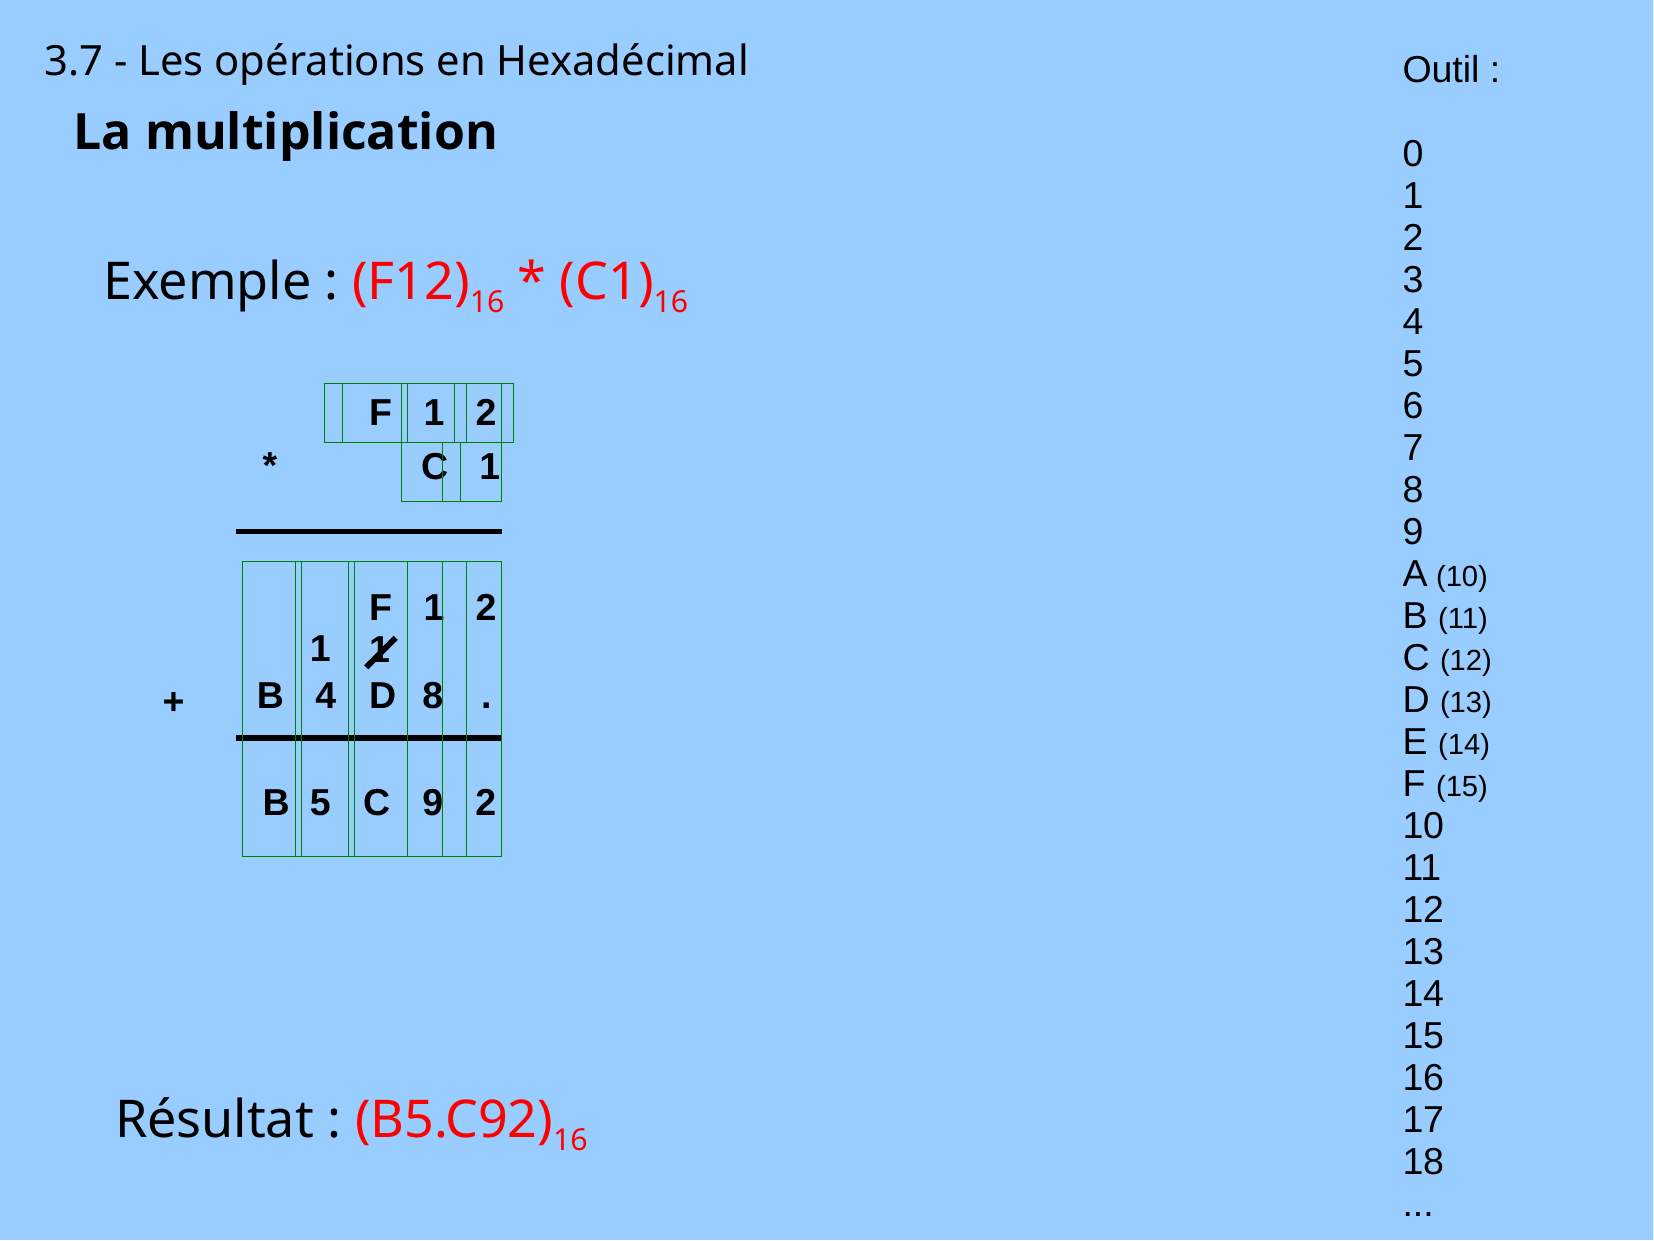

3.7 - Les opérations en Hexadécimal
Outil :
0
1
2
3
4
5
6
7
8
9
A (10)
B (11)
C (12)
D (13)
E (14)
F (15)
10
11
12
13
14
15
16
17
18
...
La multiplication
Exemple : (F12)16 * (C1)16
F 1 2
*
 C 1
F 1 2
1
1
B 4
D
8
.
+
C
2
5
9
B
Résultat : (B5.C92)16